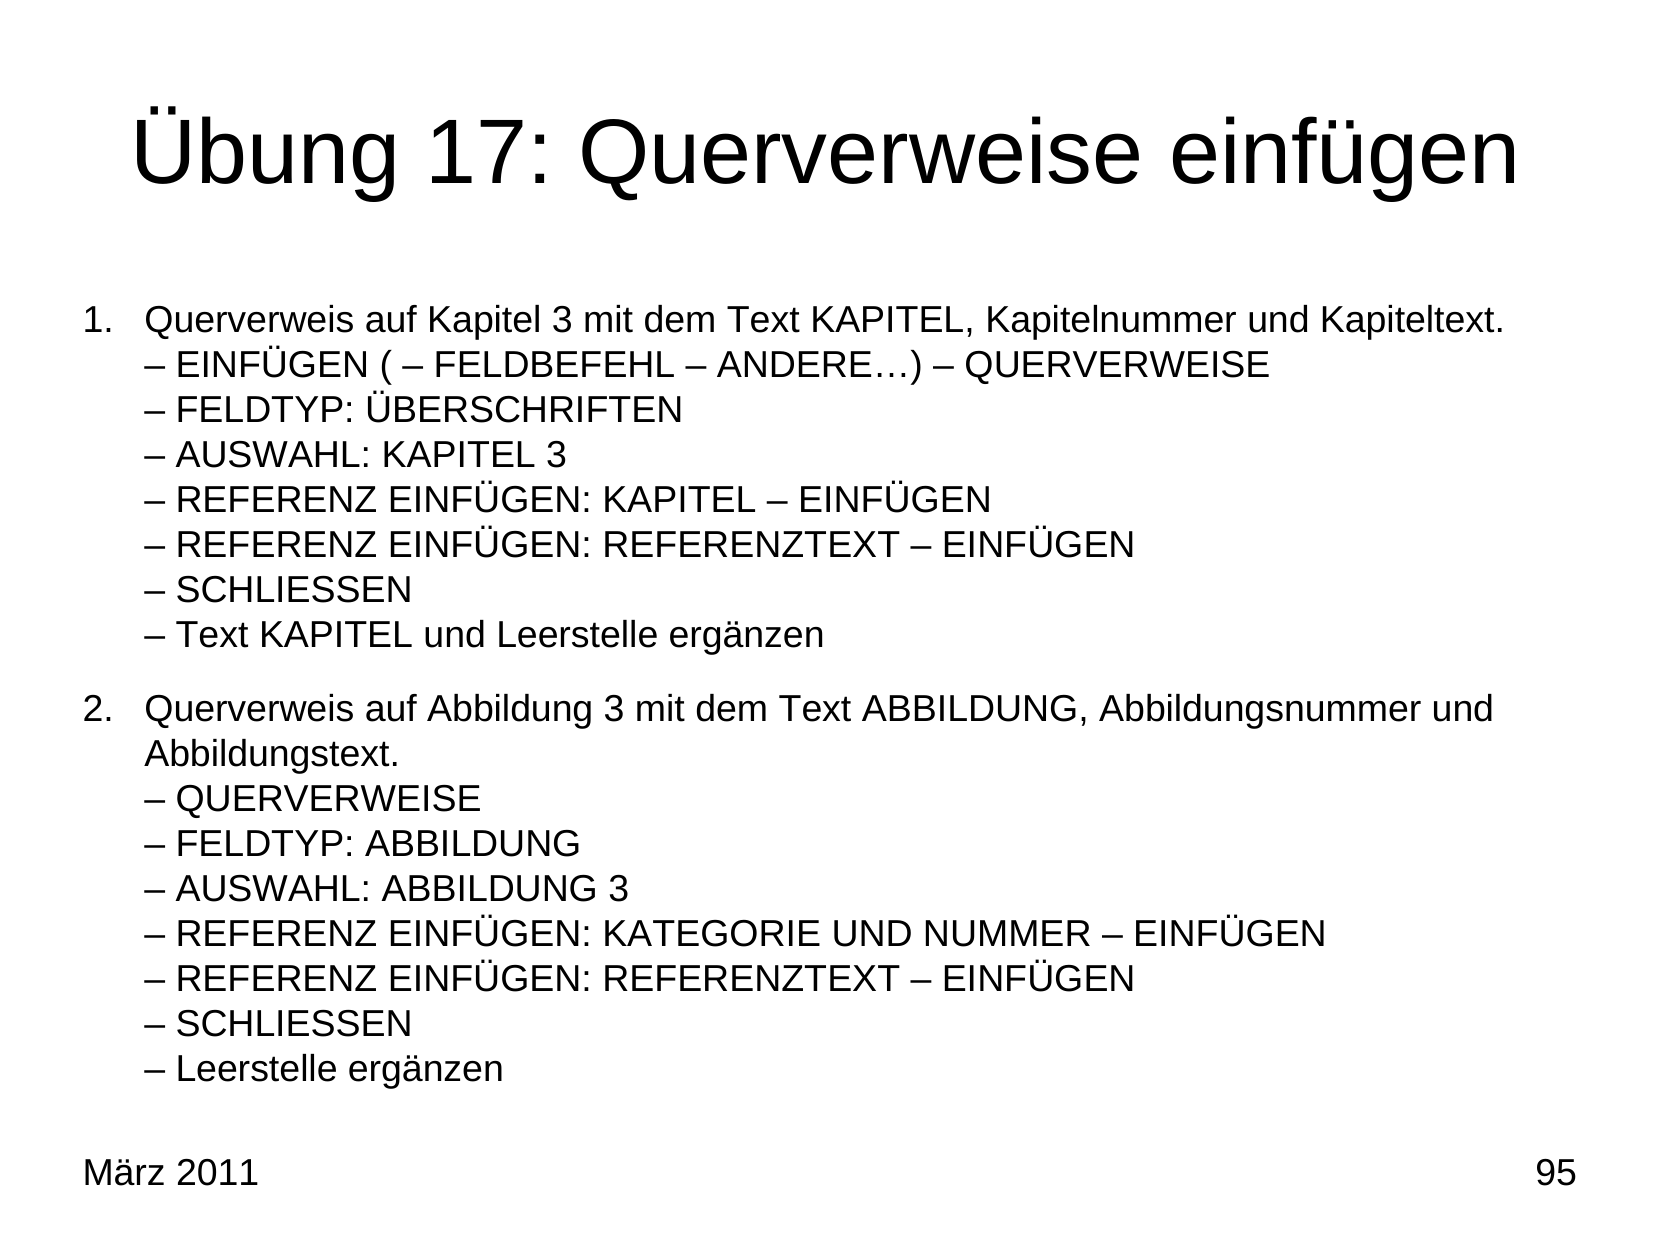

# Übung 17: Querverweise einfügen
Querverweis auf Kapitel 3 mit dem Text KAPITEL, Kapitelnummer und Kapiteltext.
– EINFÜGEN ( – FELDBEFEHL – ANDERE…) – QUERVERWEISE
– FELDTYP: ÜBERSCHRIFTEN
– AUSWAHL: KAPITEL 3
– REFERENZ EINFÜGEN: KAPITEL – EINFÜGEN
– REFERENZ EINFÜGEN: REFERENZTEXT – EINFÜGEN
– SCHLIESSEN
– Text KAPITEL und Leerstelle ergänzen
Querverweis auf Abbildung 3 mit dem Text ABBILDUNG, Abbildungsnummer und Abbildungstext.
– QUERVERWEISE
– FELDTYP: ABBILDUNG
– AUSWAHL: ABBILDUNG 3
– REFERENZ EINFÜGEN: KATEGORIE UND NUMMER – EINFÜGEN
– REFERENZ EINFÜGEN: REFERENZTEXT – EINFÜGEN
– SCHLIESSEN
– Leerstelle ergänzen
März 2011
95